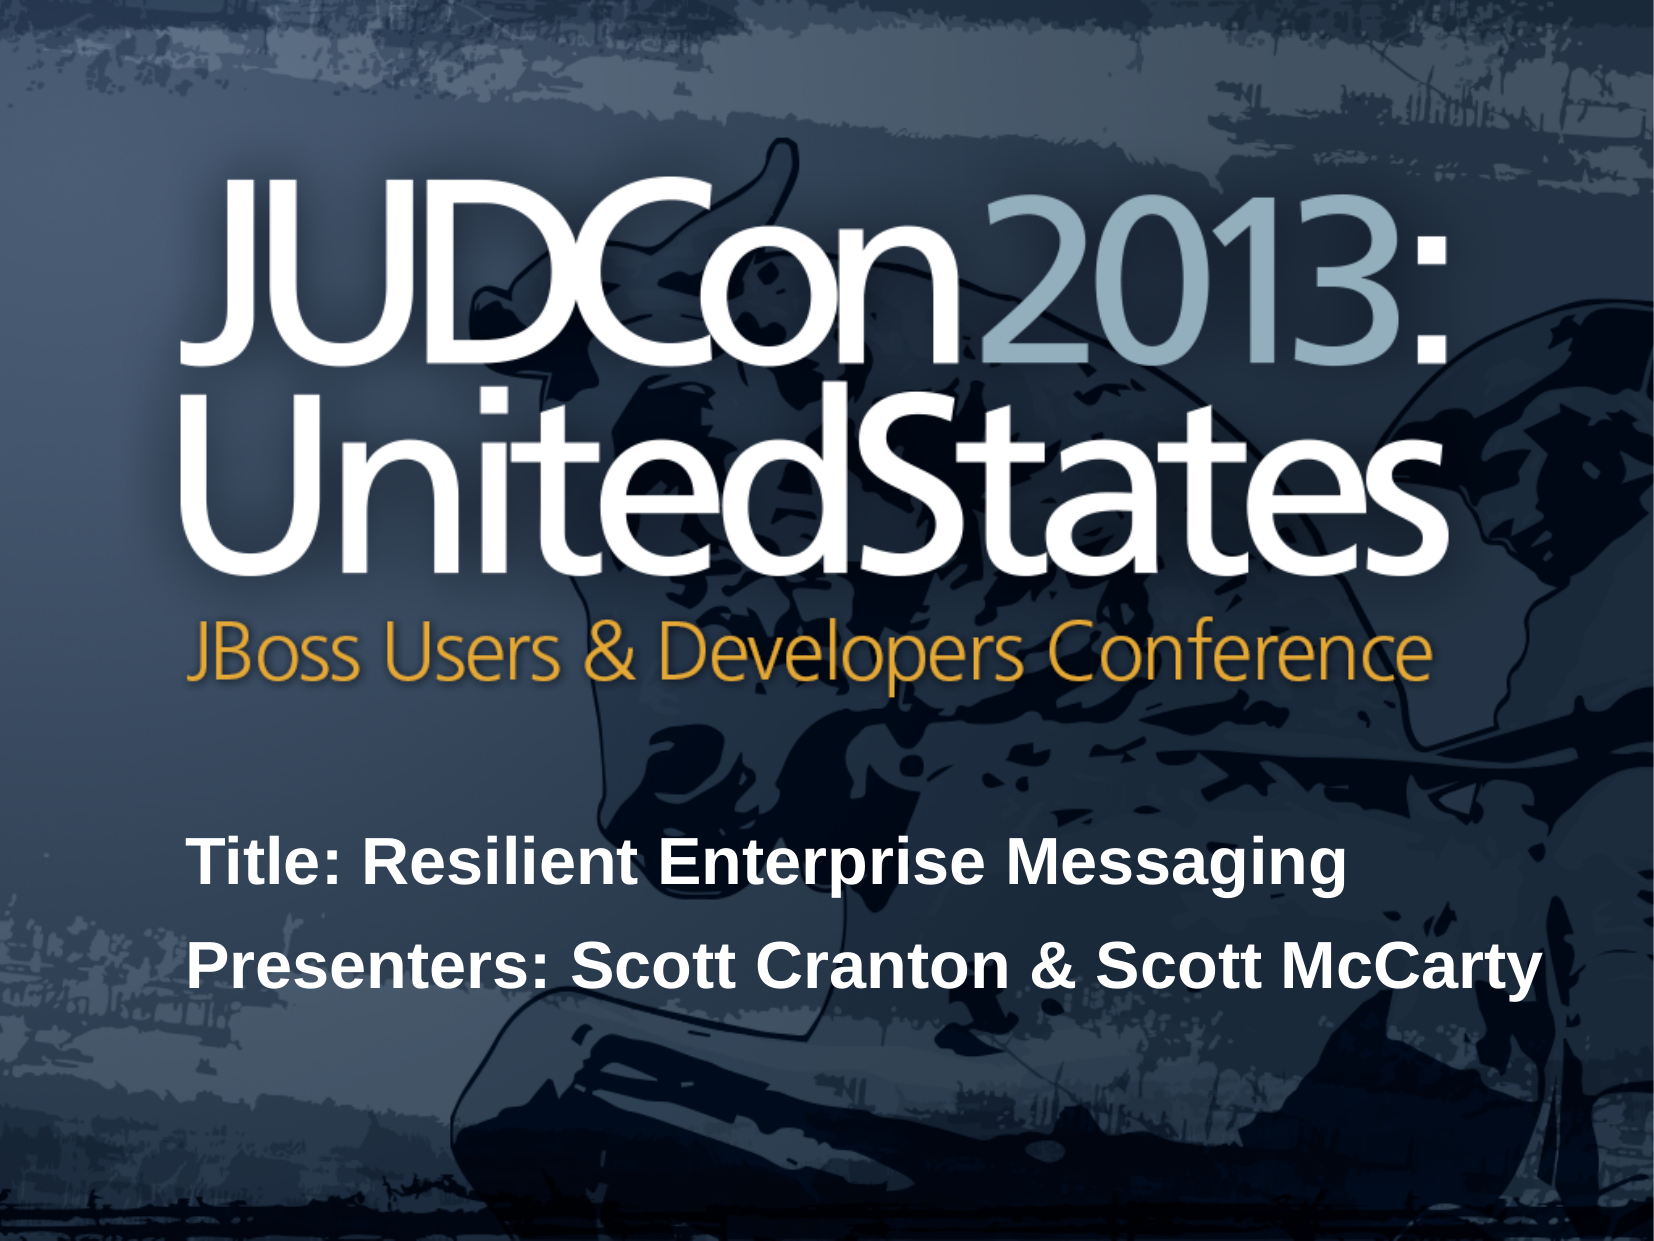

# Title: Resilient Enterprise Messaging
Presenters: Scott Cranton & Scott McCarty